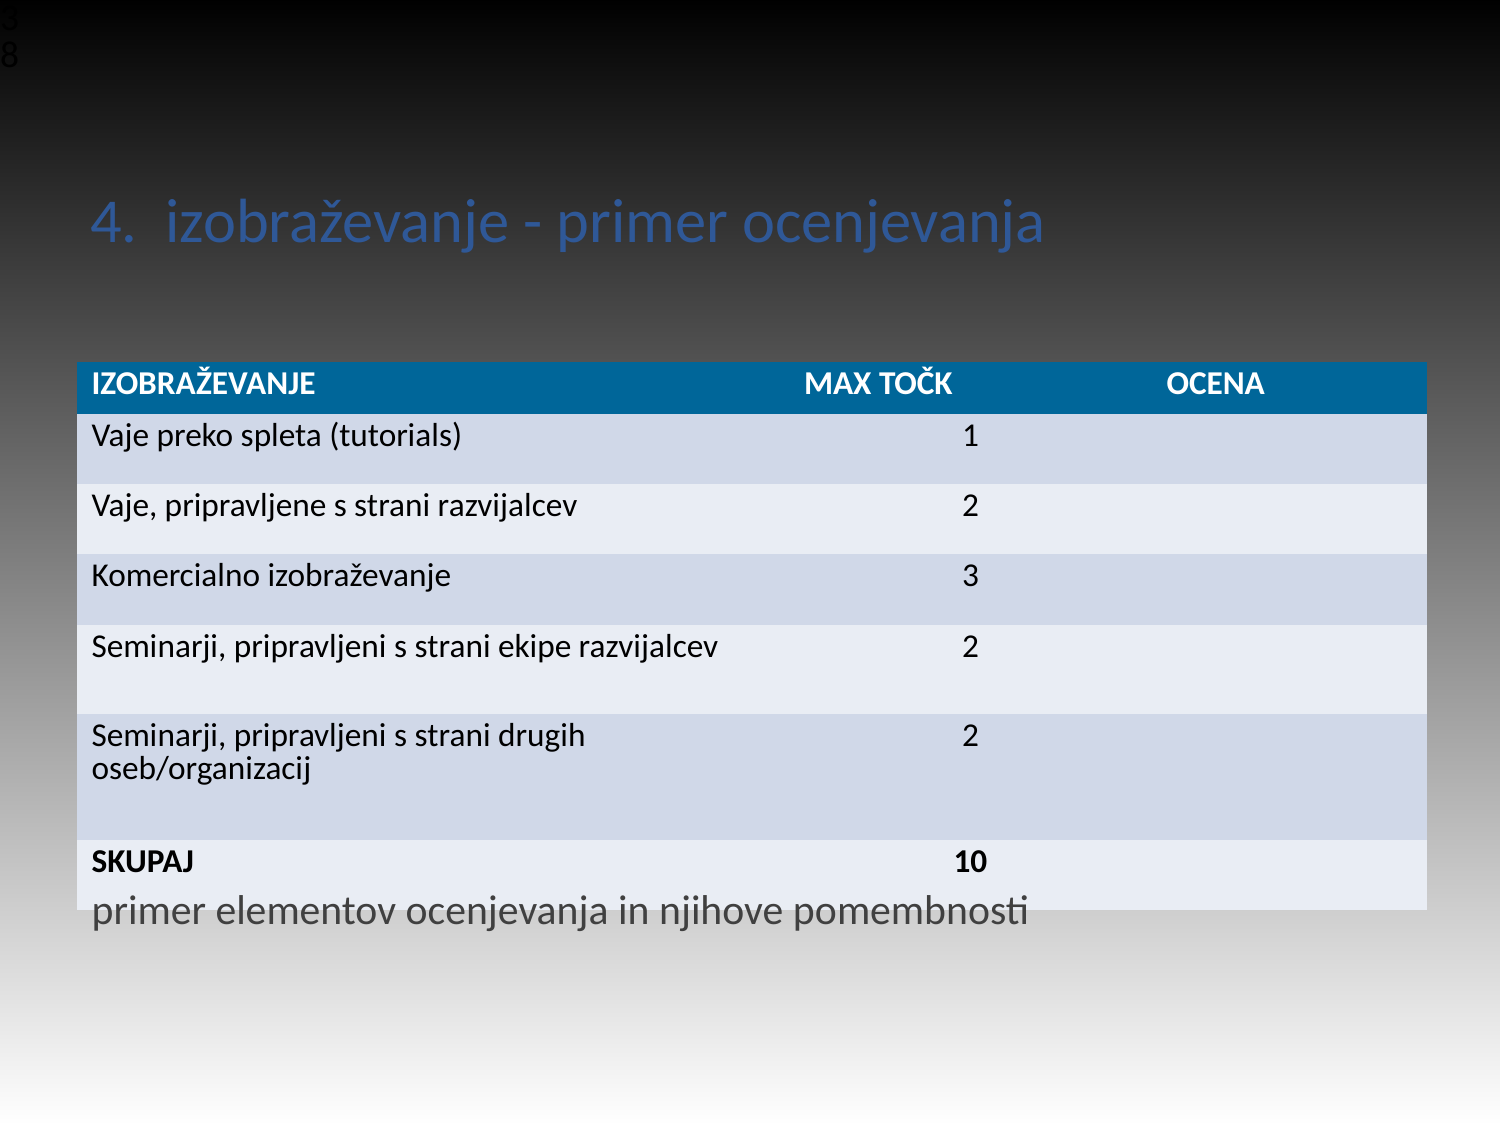

# 4. izobraževanje - primer ocenjevanja
| IZOBRAŽEVANJE | MAX TOČK | OCENA |
| --- | --- | --- |
| Vaje preko spleta (tutorials) | 1 | |
| Vaje, pripravljene s strani razvijalcev | 2 | |
| Komercialno izobraževanje | 3 | |
| Seminarji, pripravljeni s strani ekipe razvijalcev | 2 | |
| Seminarji, pripravljeni s strani drugih oseb/organizacij | 2 | |
| SKUPAJ | 10 | |
primer elementov ocenjevanja in njihove pomembnosti